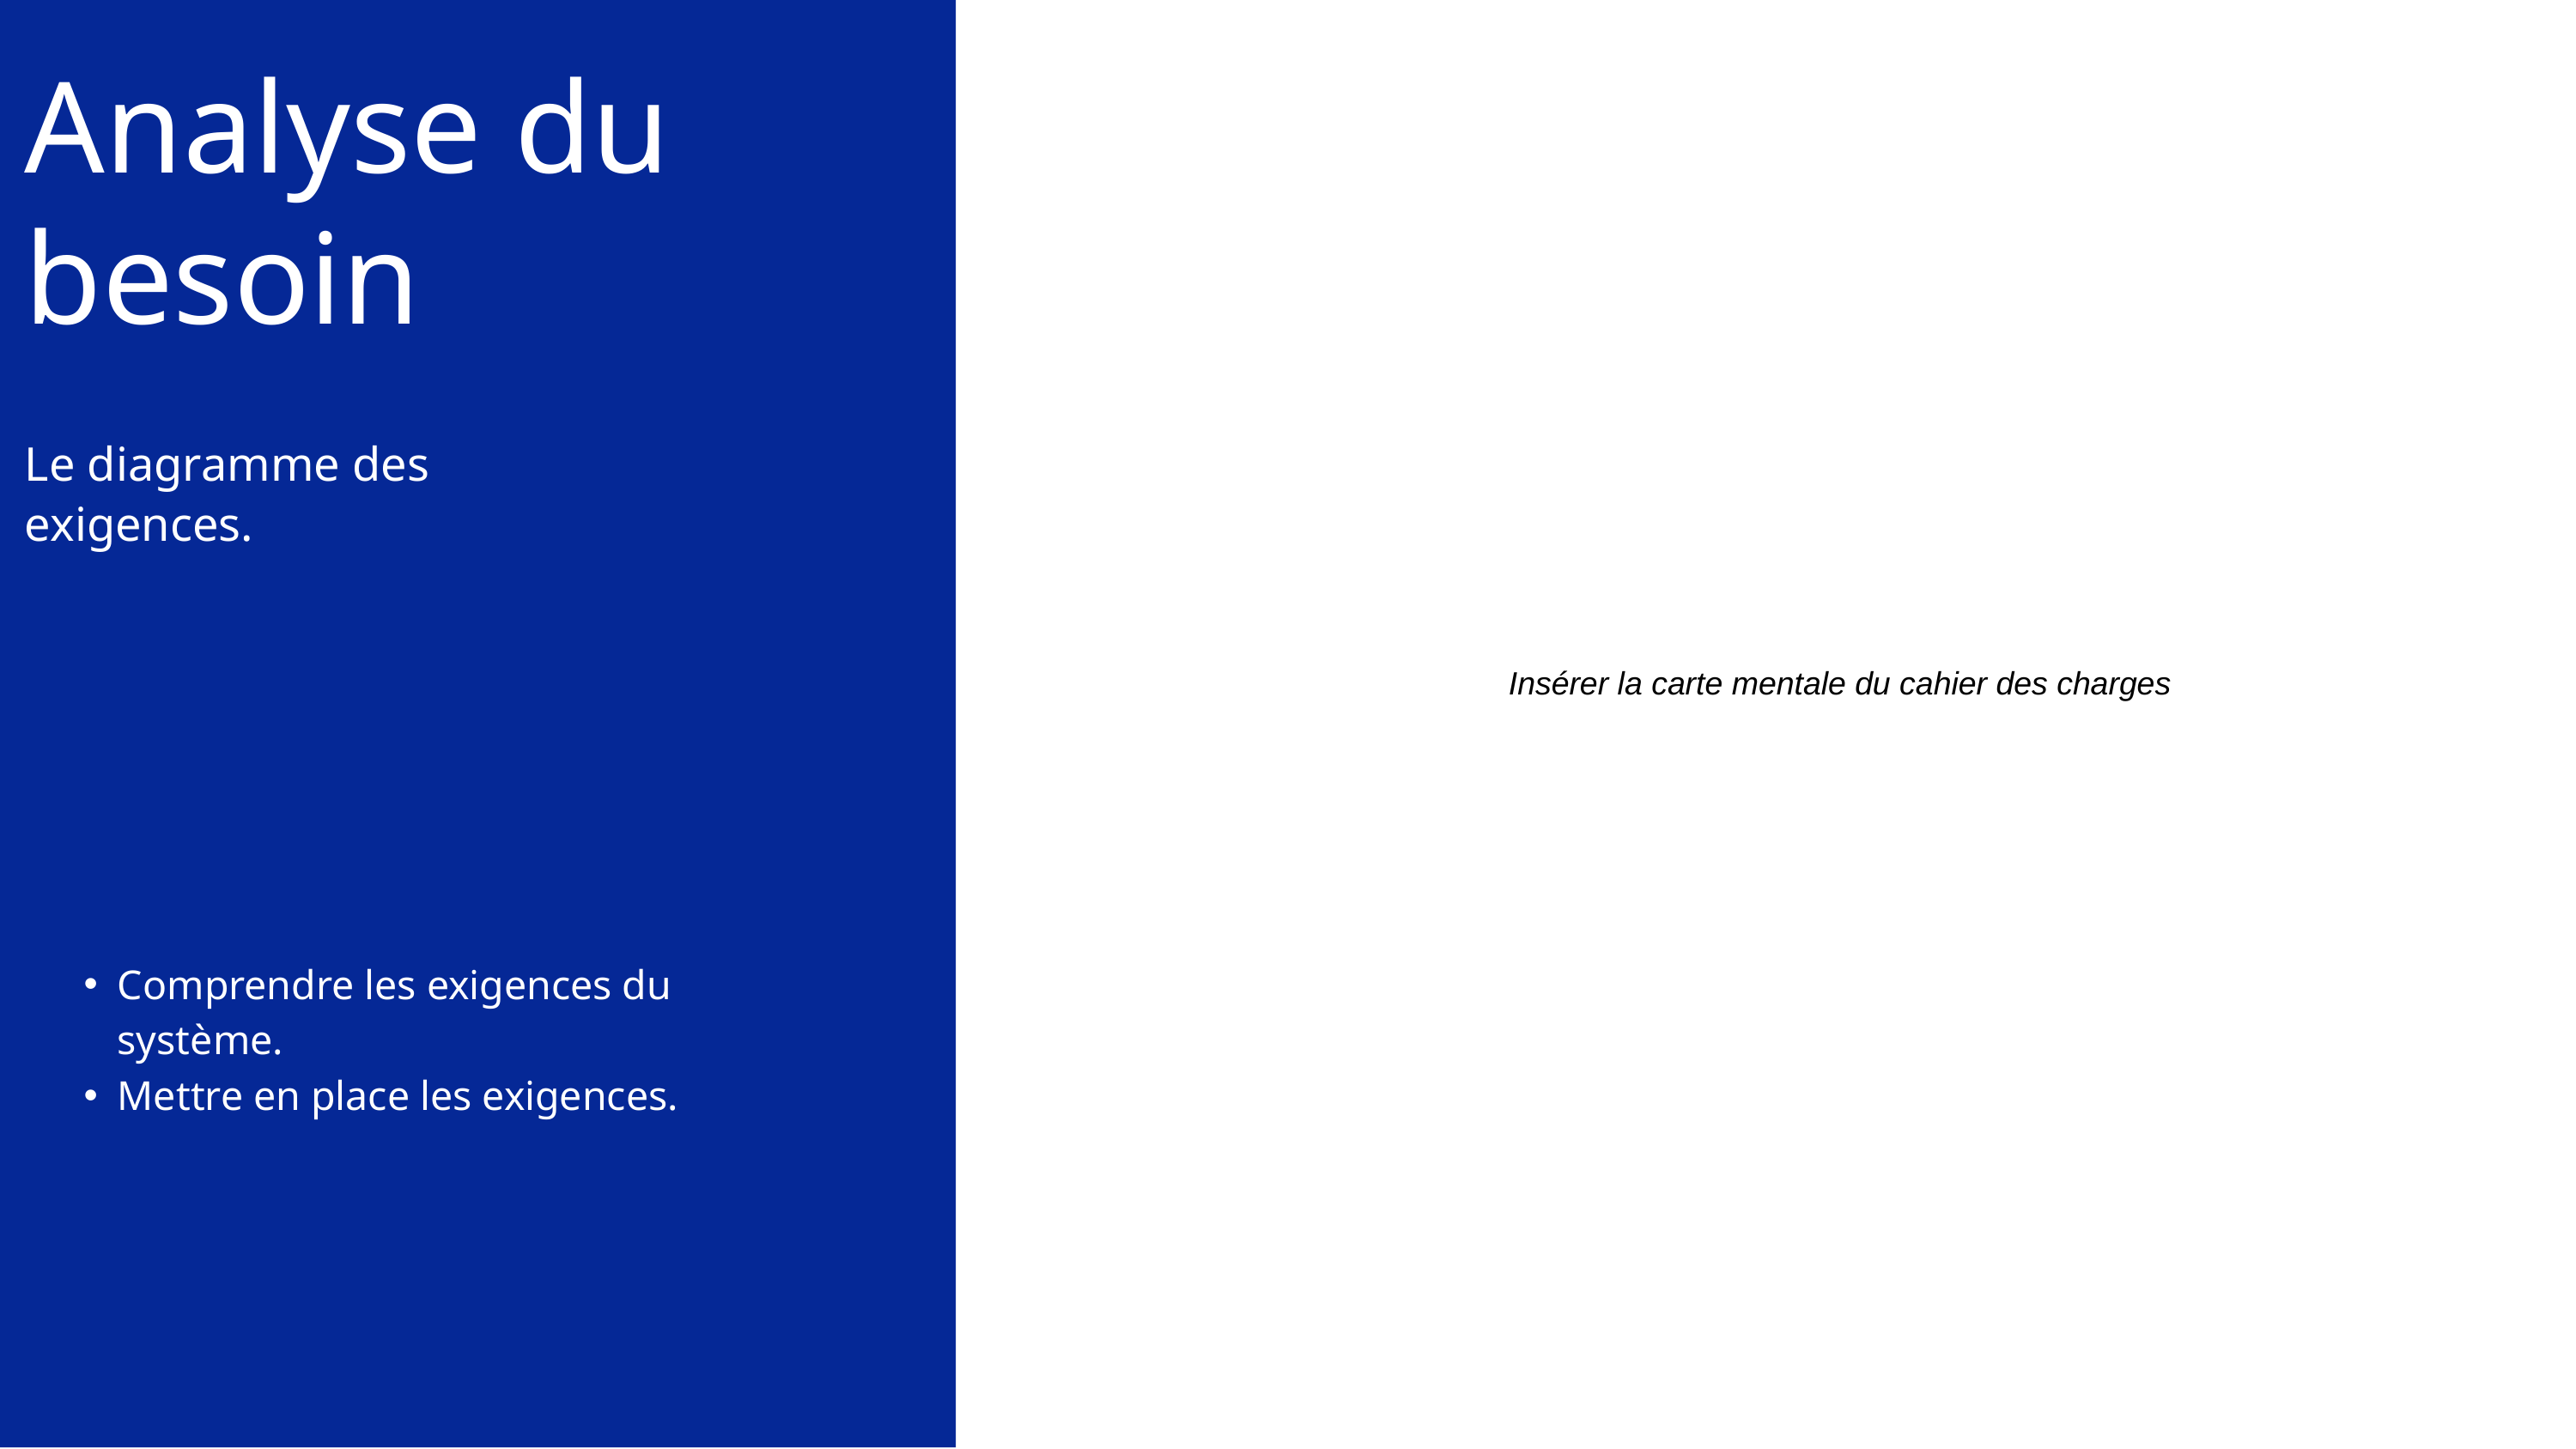

Analyse du besoin
Le diagramme des exigences.
Insérer la carte mentale du cahier des charges
Comprendre les exigences du système.
Mettre en place les exigences.